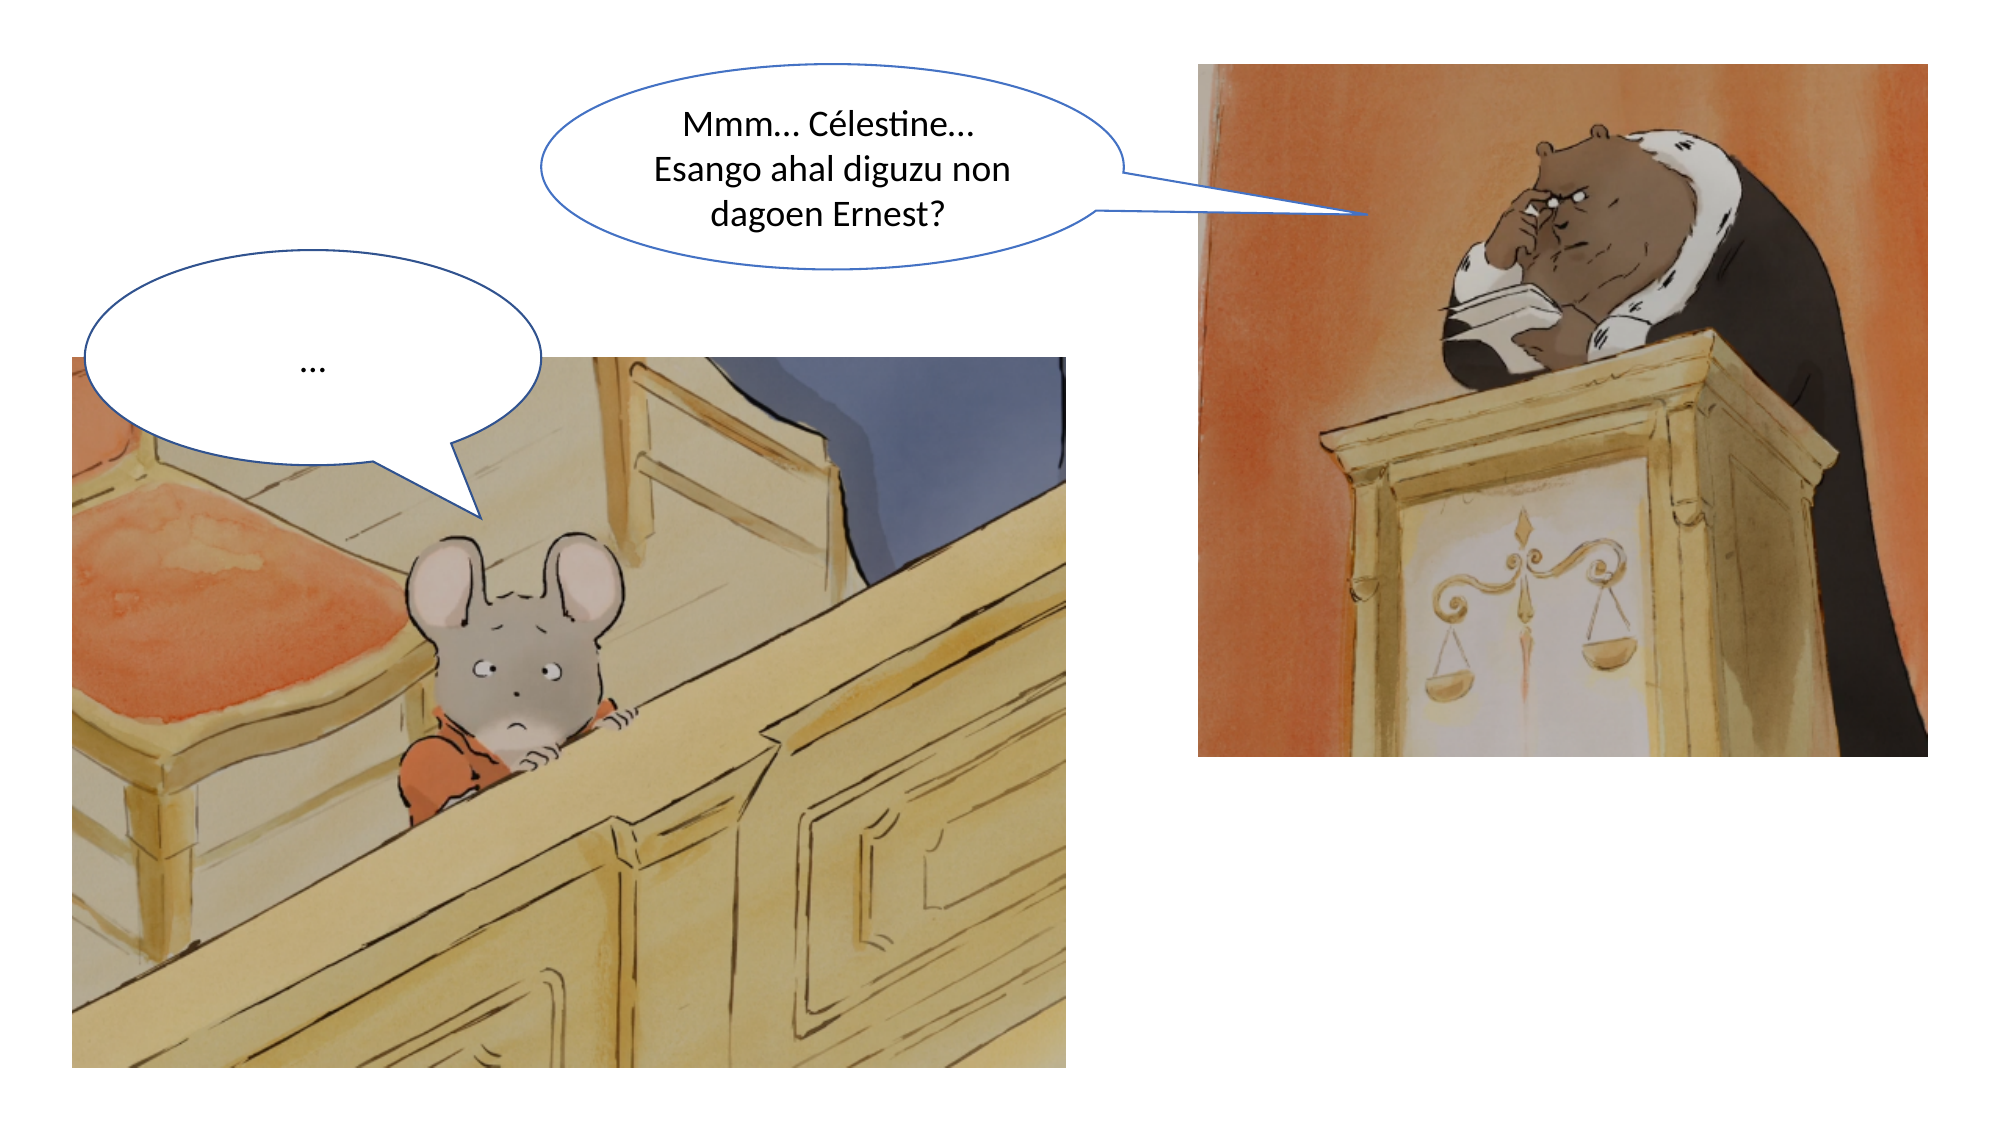

Mmm… Célestine…
Esango ahal diguzu non dagoen Ernest?
…